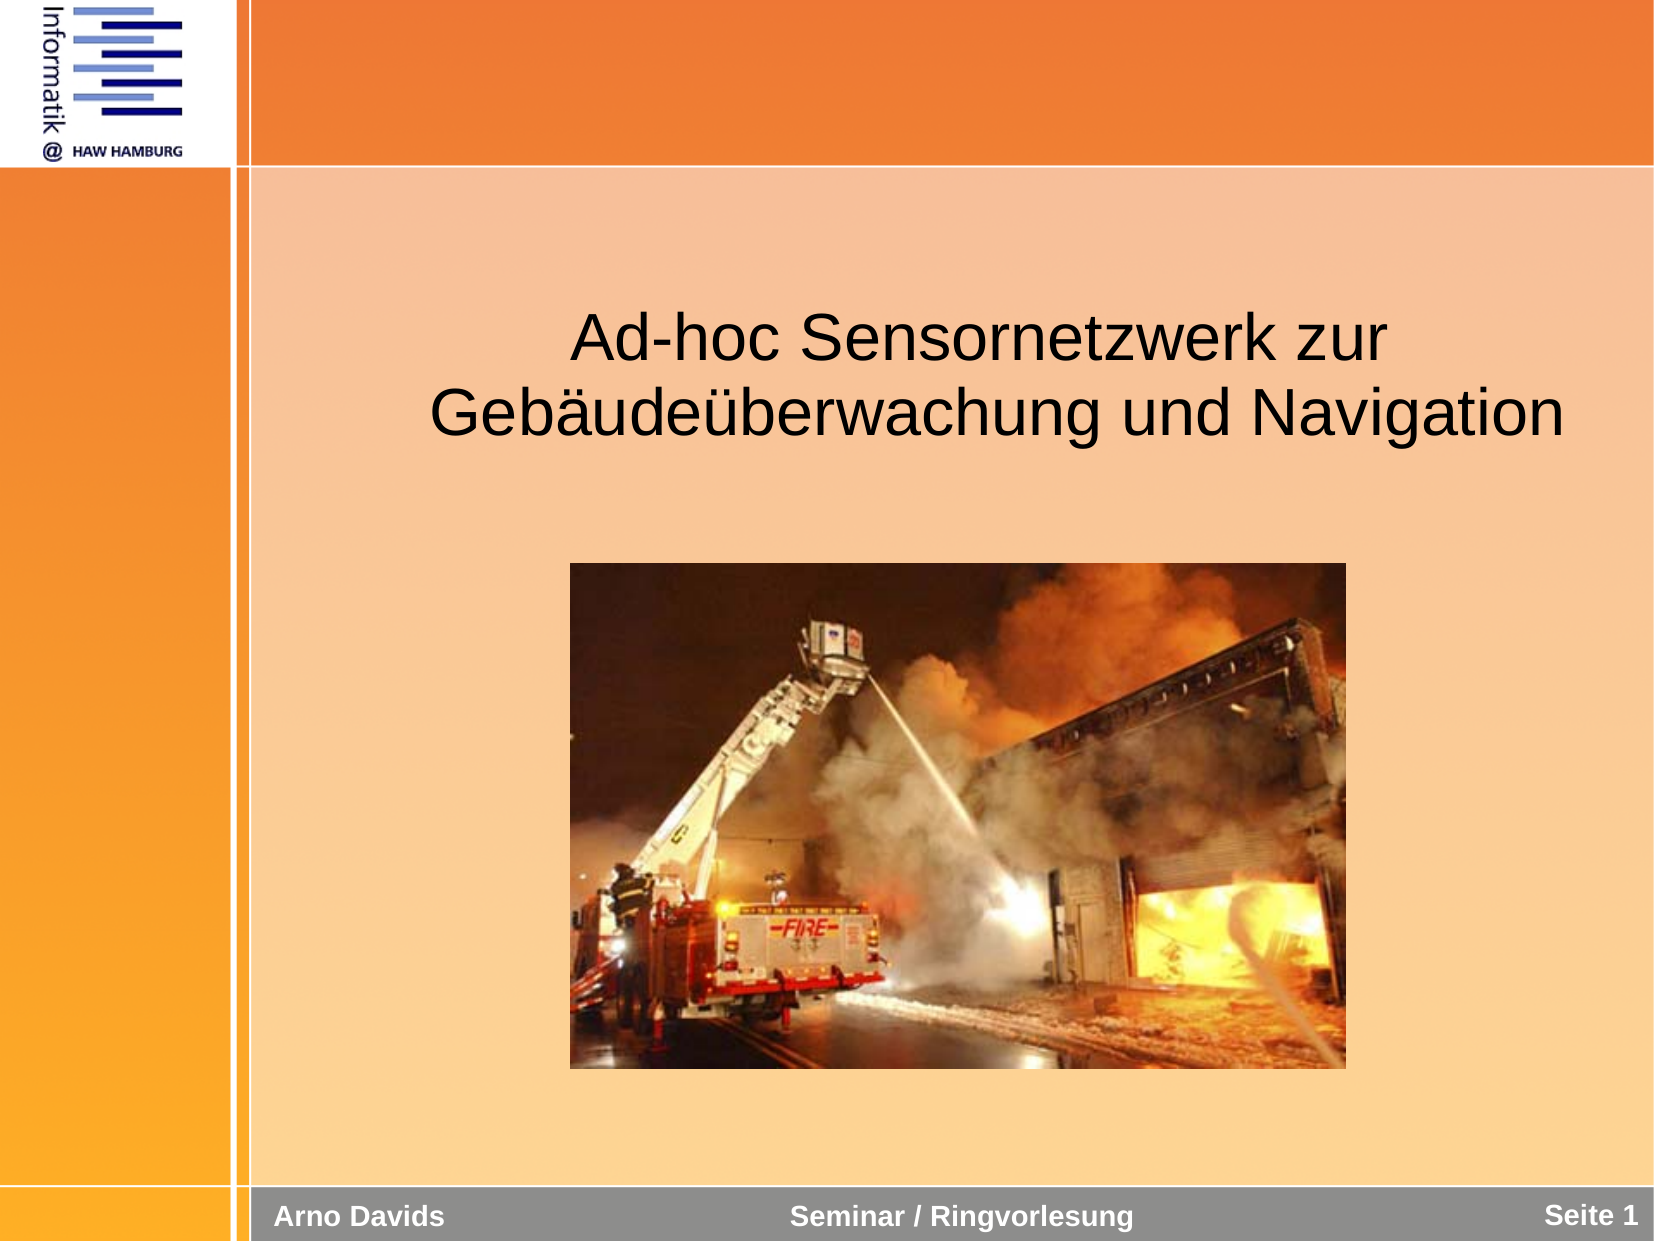

#
Ad-hoc Sensornetzwerk zur Gebäudeüberwachung und Navigation